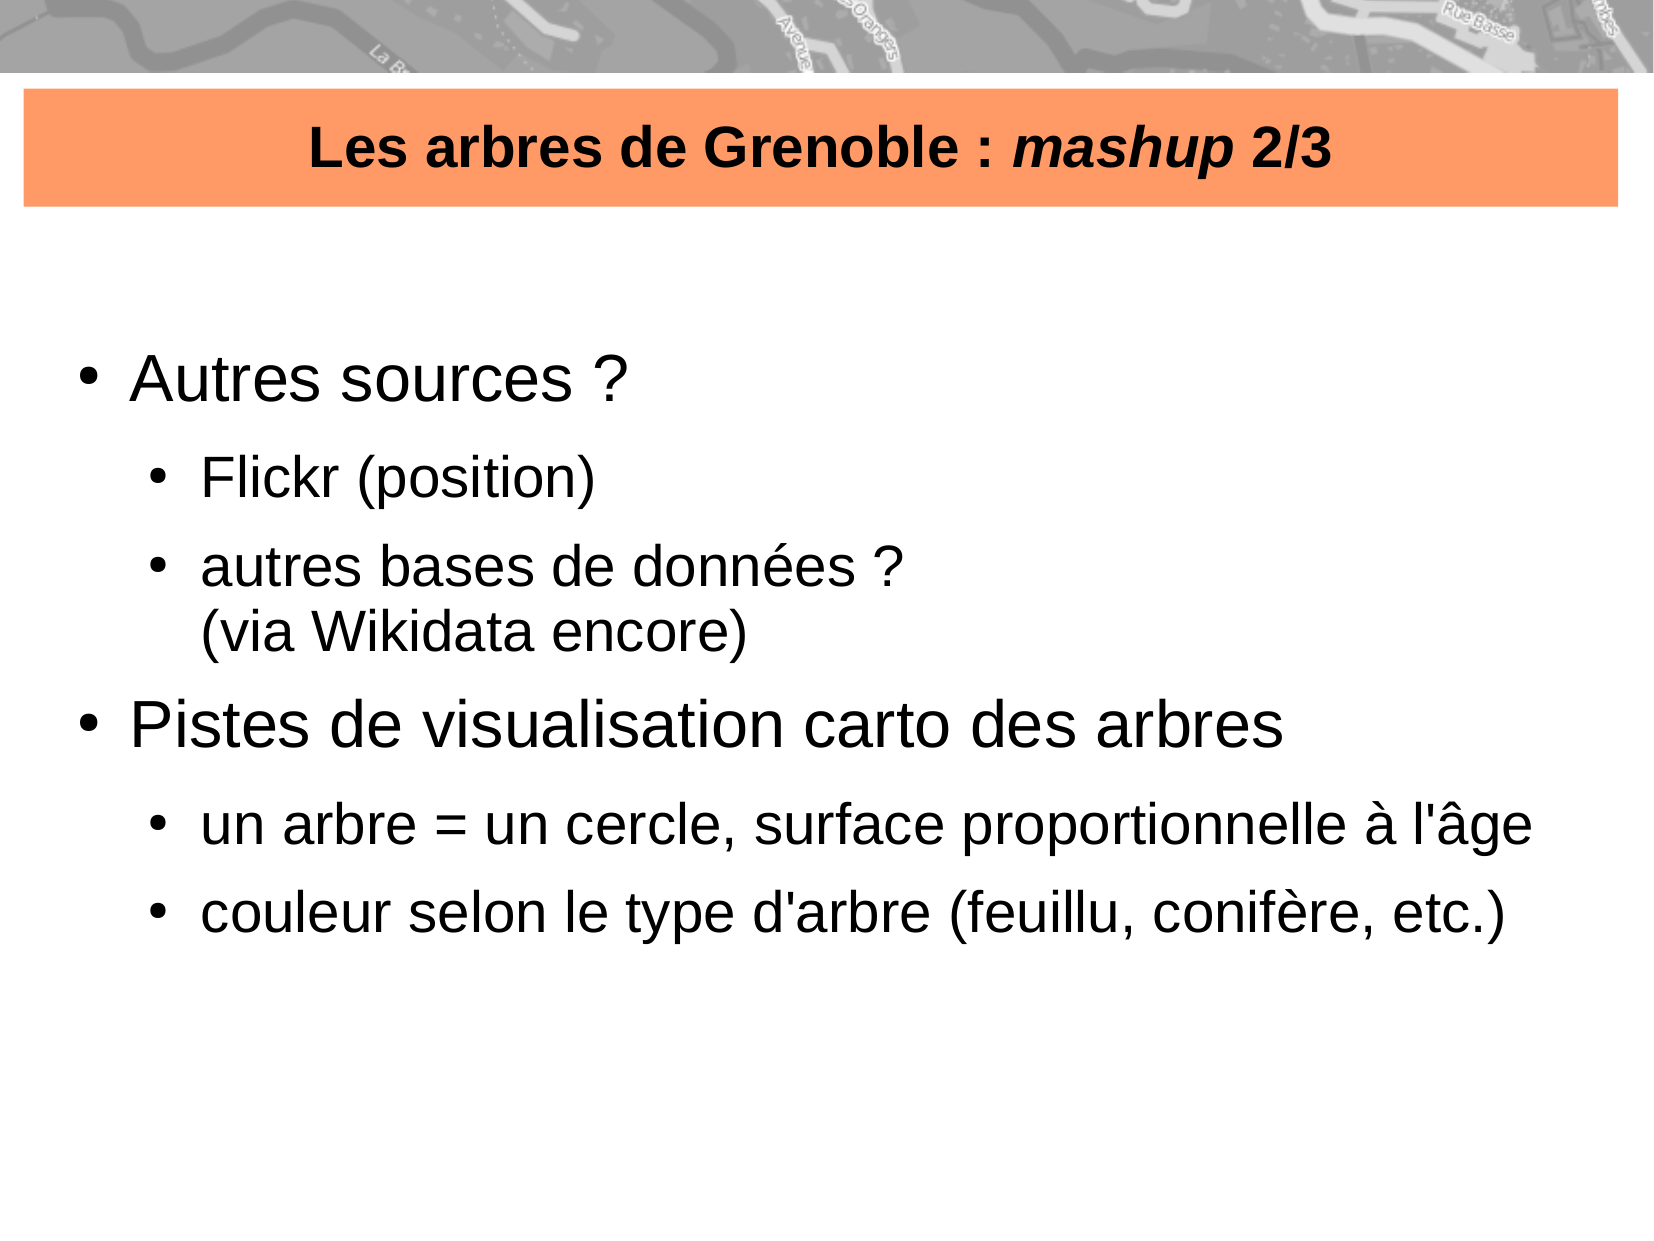

| | | | |
| --- | --- | --- | --- |
Les arbres de Grenoble : mashup 2/3
# Autres sources ?
Flickr (position)
autres bases de données ?
(via Wikidata encore)
Pistes de visualisation carto des arbres
un arbre = un cercle, surface proportionnelle à l'âge
couleur selon le type d'arbre (feuillu, conifère, etc.)